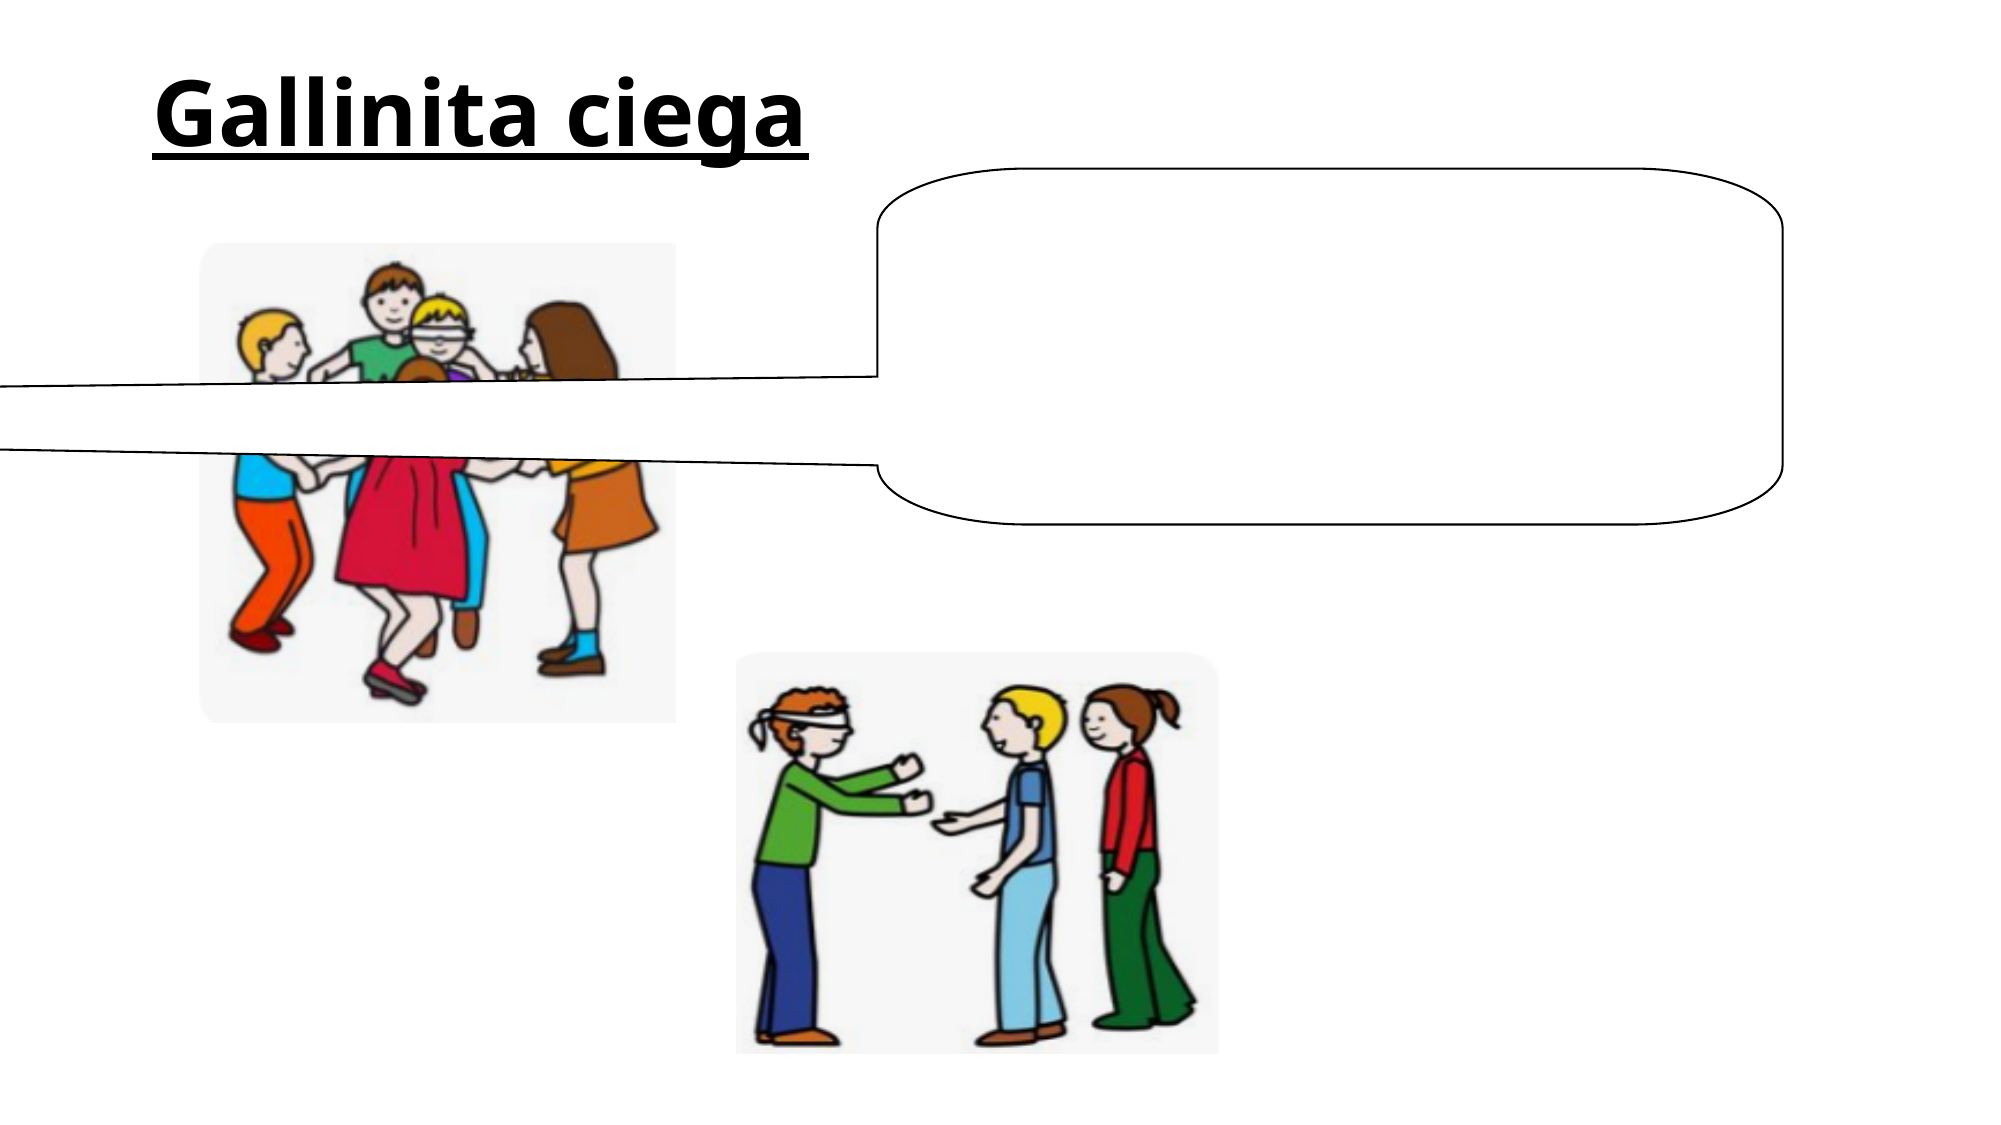

# Gallinita ciega
Gallinita ciega,
¿qué se te ha perdido?
Una aguja y un dedal,
Date la vuelta y la encontrarás.